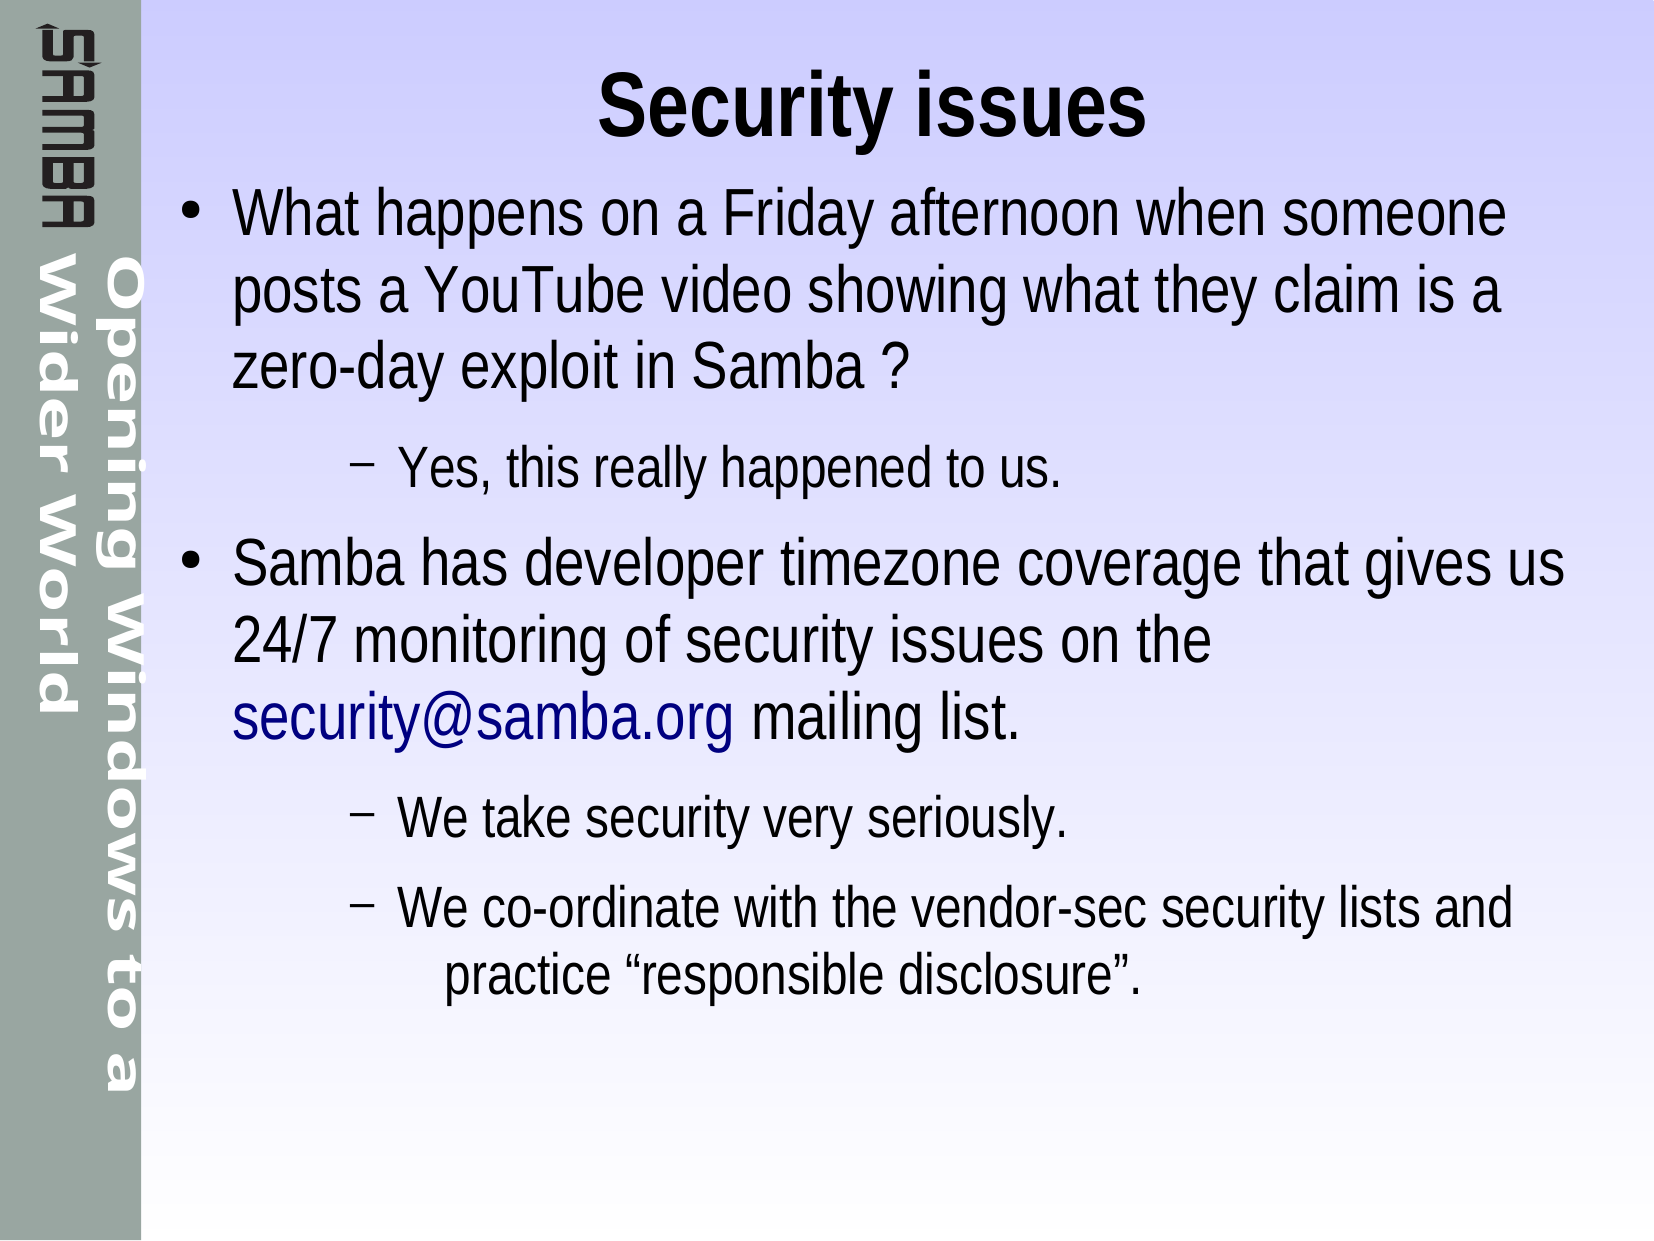

# Security issues
What happens on a Friday afternoon when someone posts a YouTube video showing what they claim is a zero-day exploit in Samba ?
Yes, this really happened to us.
Samba has developer timezone coverage that gives us 24/7 monitoring of security issues on the security@samba.org mailing list.
We take security very seriously.
We co-ordinate with the vendor-sec security lists and practice “responsible disclosure”.